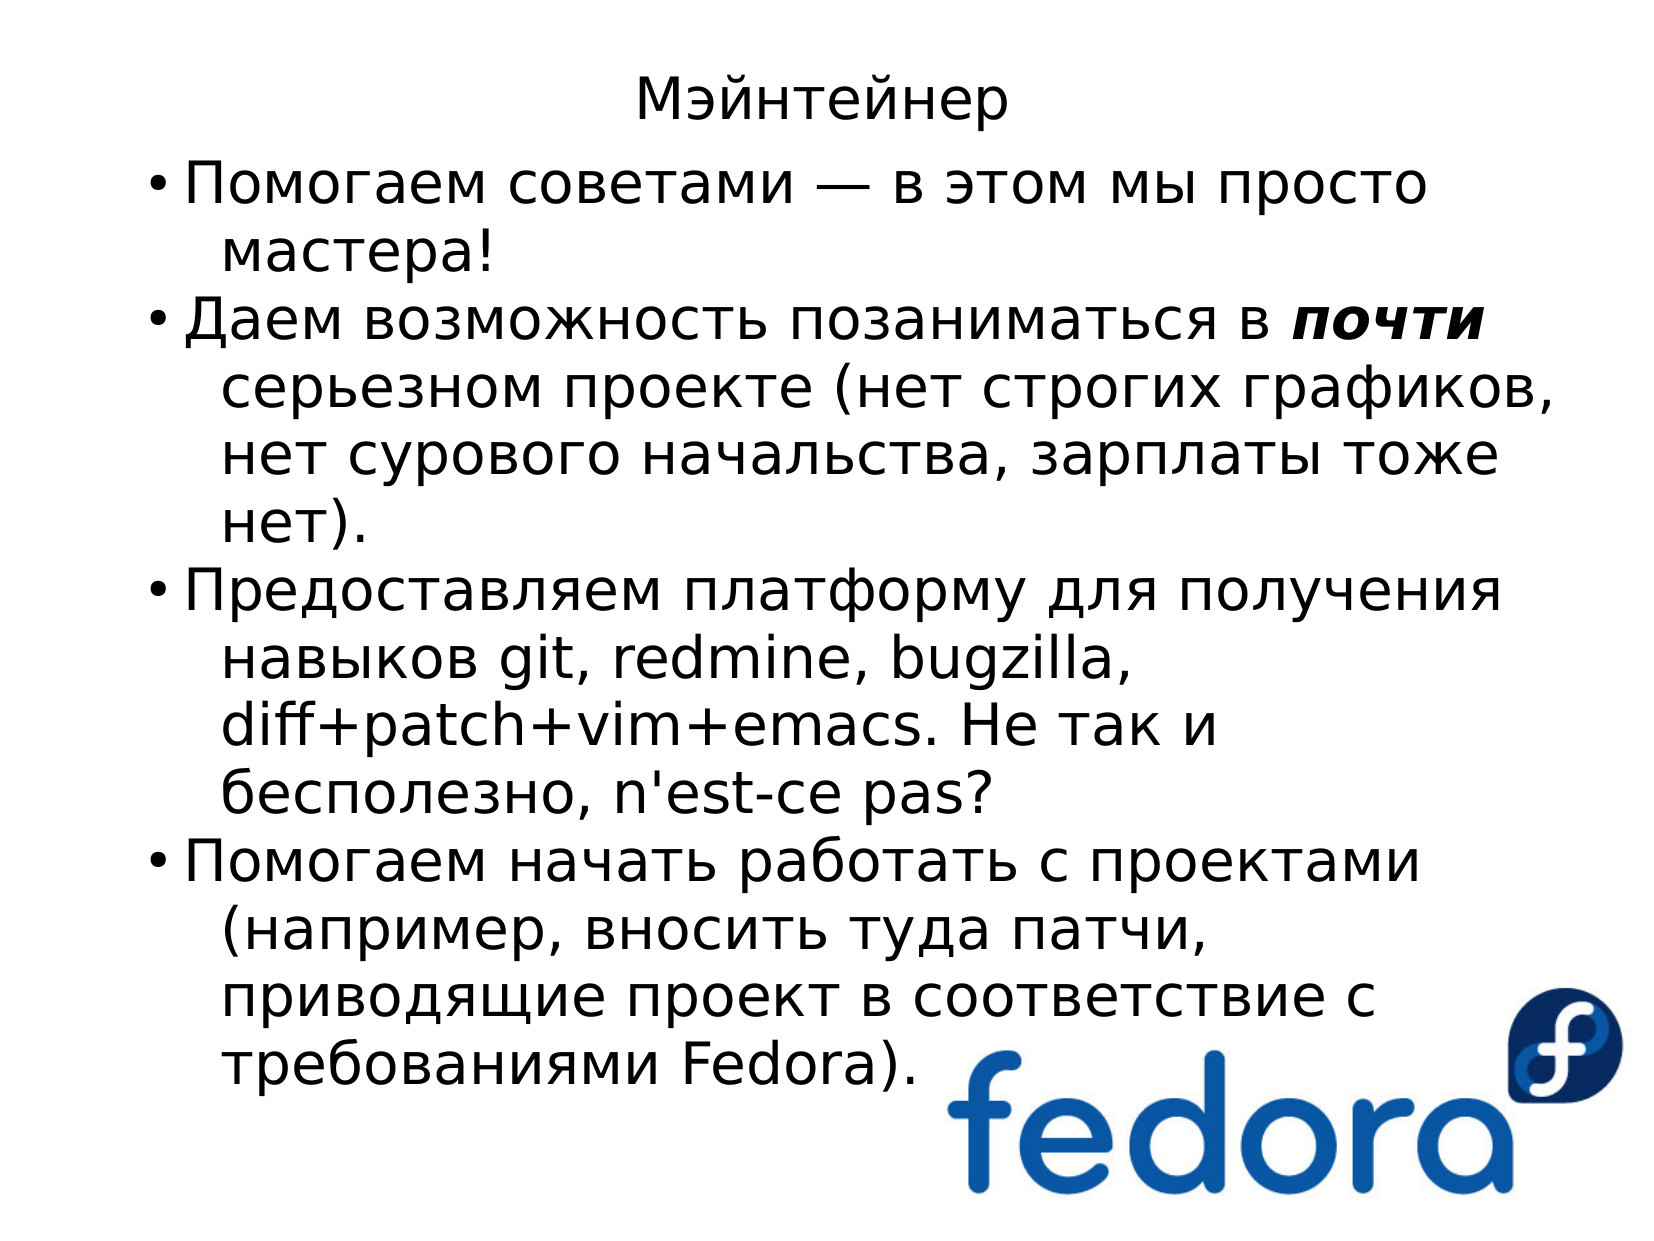

# Мэйнтейнер
Помогаем советами — в этом мы просто мастера!
Даем возможность позаниматься в почти серьезном проекте (нет строгих графиков, нет сурового начальства, зарплаты тоже нет).
Предоставляем платформу для получения навыков git, redmine, bugzilla, diff+patch+vim+emacs. Не так и бесполезно, n'est-ce pas?
Помогаем начать работать с проектами (например, вносить туда патчи, приводящие проект в соответствие с требованиями Fedora).